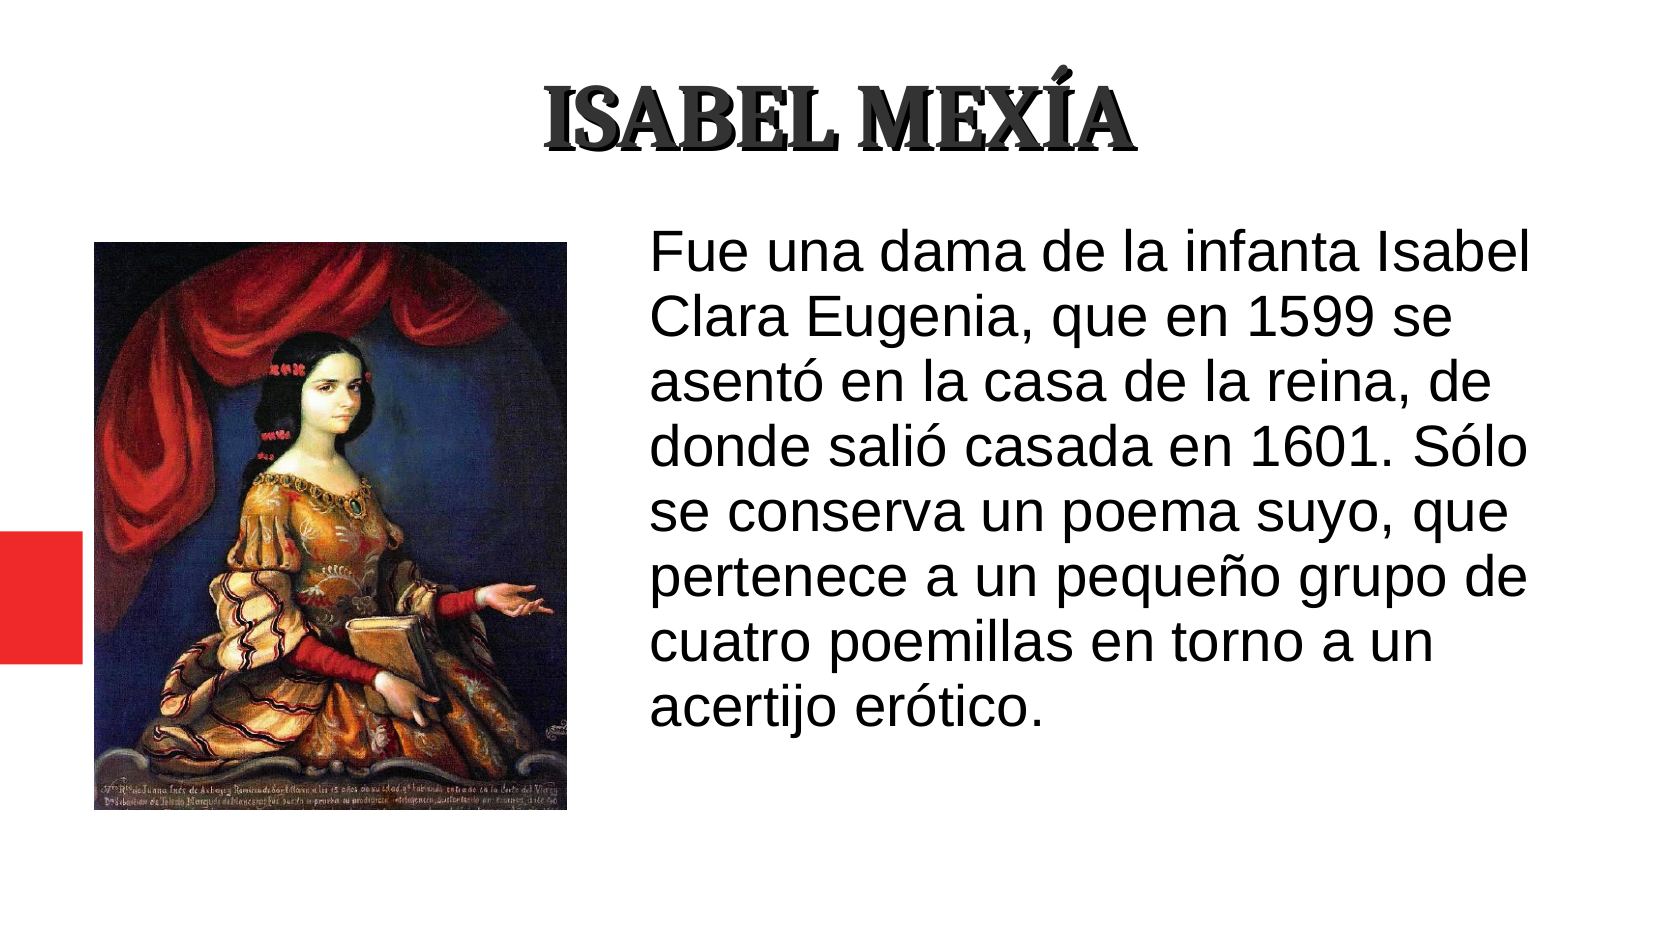

# ISABEL MEXÍA
Fue una dama de la infanta Isabel Clara Eugenia, que en 1599 se asentó en la casa de la reina, de donde salió casada en 1601. Sólo se conserva un poema suyo, que pertenece a un pequeño grupo de cuatro poemillas en torno a un acertijo erótico.